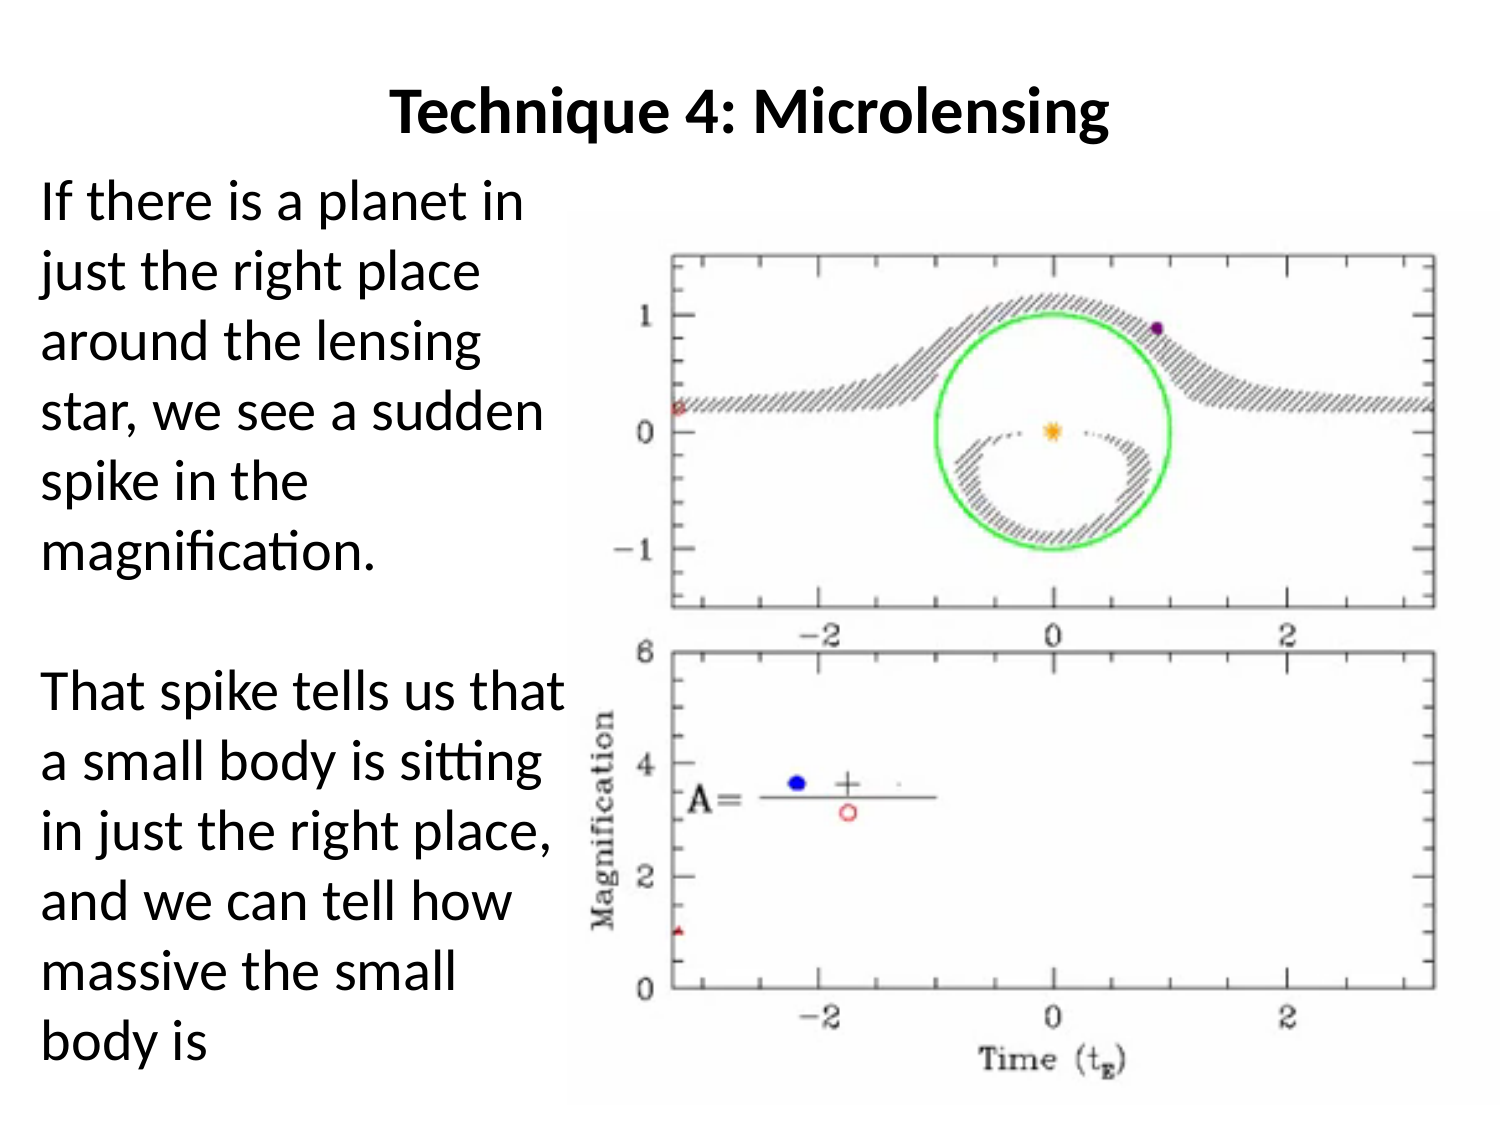

Technique 4: Microlensing
If there is a planet in just the right place around the lensing star, we see a sudden spike in the magnification.
That spike tells us that a small body is sitting in just the right place, and we can tell how massive the small body is